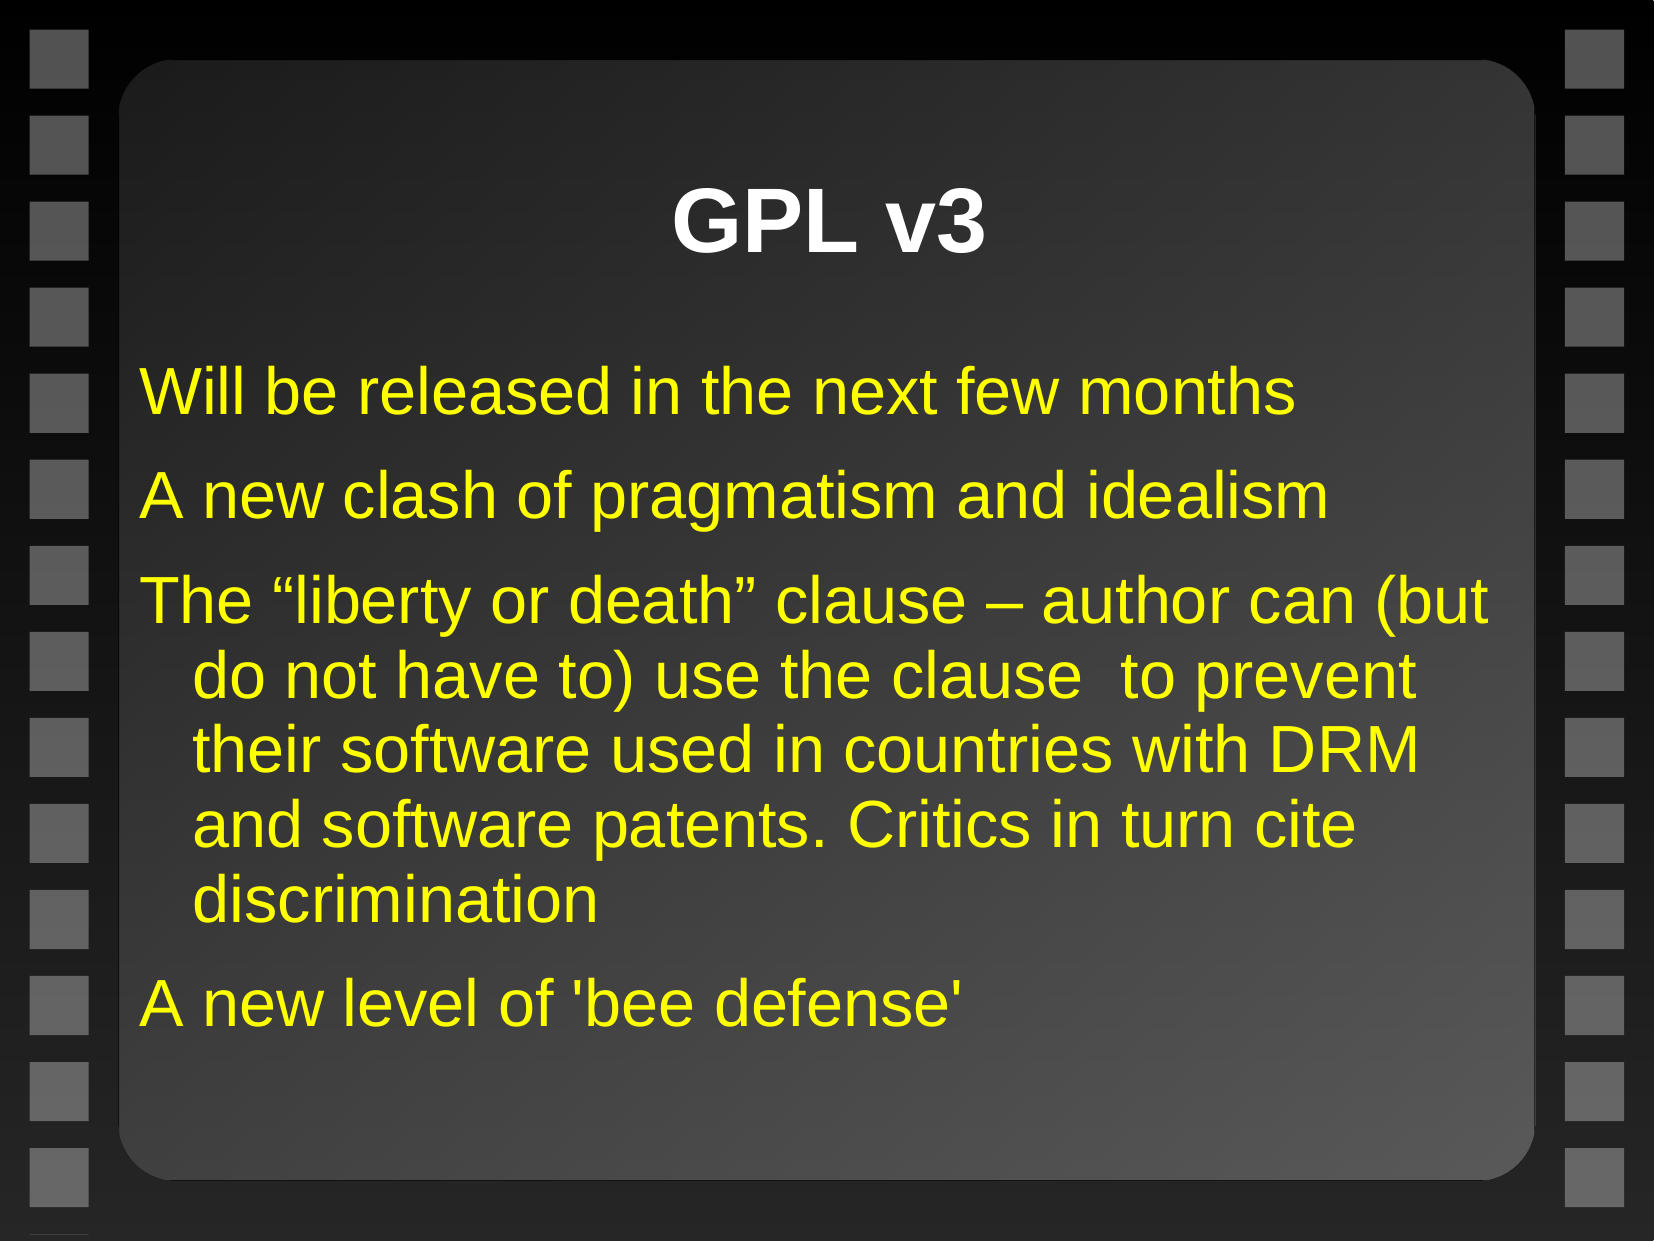

# GPL v3
Will be released in the next few months
A new clash of pragmatism and idealism
The “liberty or death” clause – author can (but do not have to) use the clause to prevent their software used in countries with DRM and software patents. Critics in turn cite discrimination
A new level of 'bee defense'